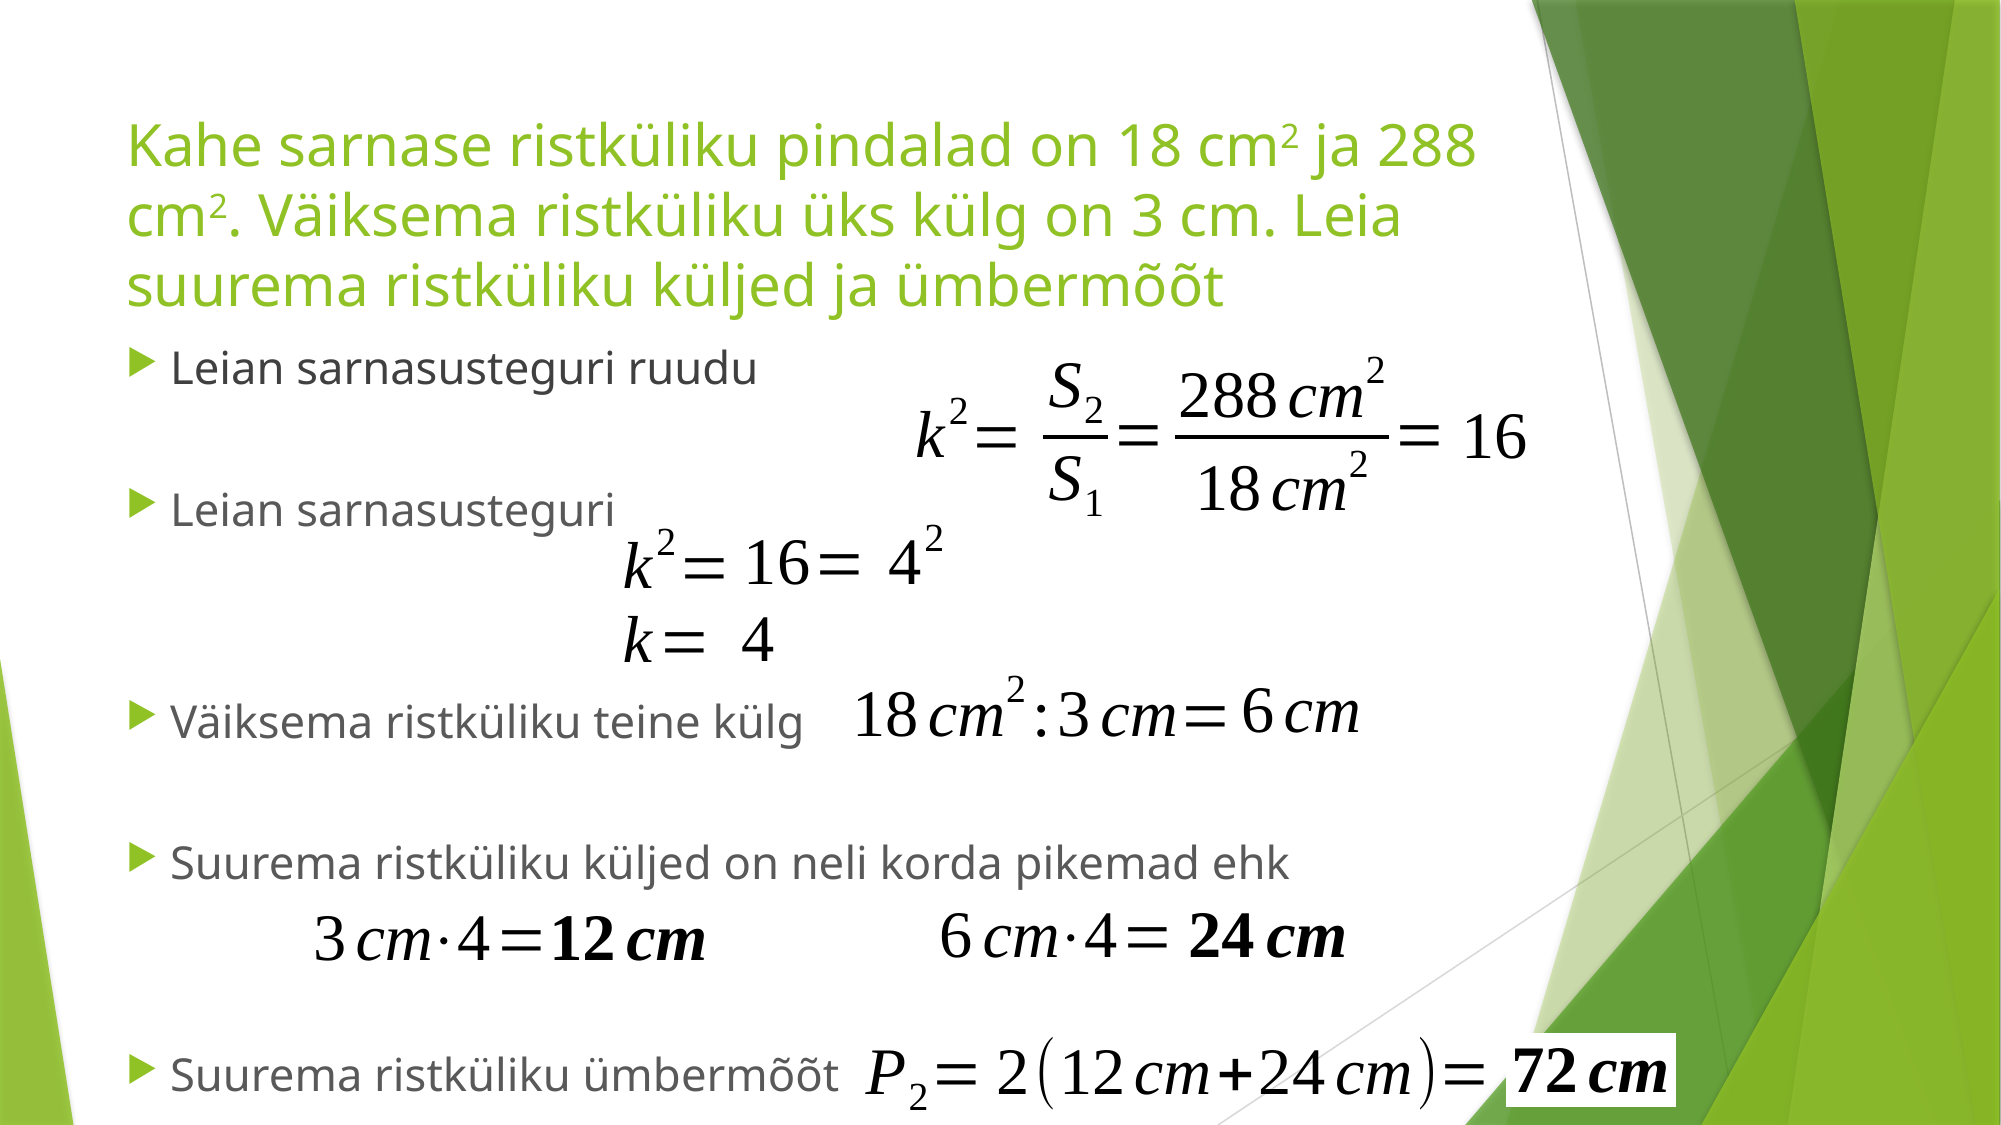

# Kahe sarnase ristküliku pindalad on 18 cm2 ja 288 cm2. Väiksema ristküliku üks külg on 3 cm. Leia suurema ristküliku küljed ja ümbermõõt
Leian sarnasusteguri ruudu
Leian sarnasusteguri
Väiksema ristküliku teine külg
Suurema ristküliku küljed on neli korda pikemad ehk
Suurema ristküliku ümbermõõt